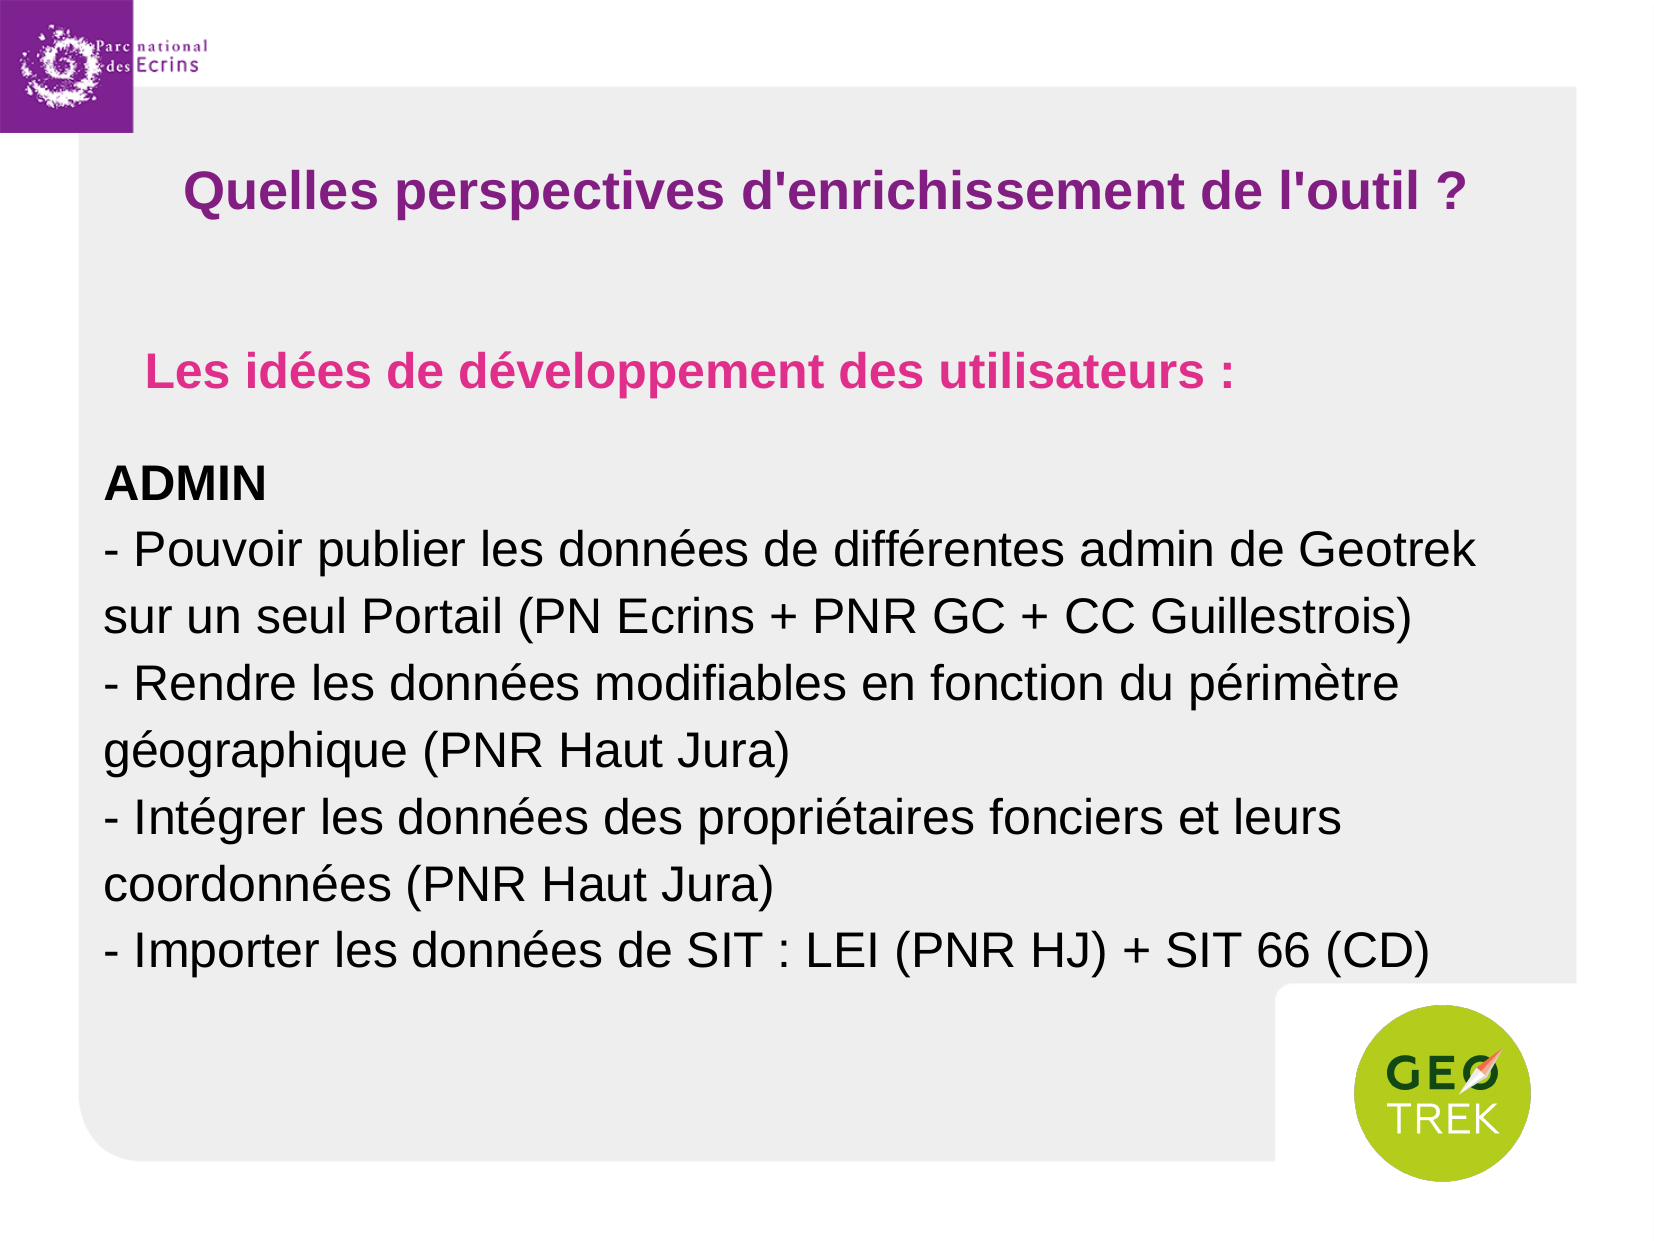

Quelles perspectives d'enrichissement de l'outil ?
# Les idées de développement des utilisateurs :
ADMIN
- Pouvoir publier les données de différentes admin de Geotrek sur un seul Portail (PN Ecrins + PNR GC + CC Guillestrois)
- Rendre les données modifiables en fonction du périmètre géographique (PNR Haut Jura)
- Intégrer les données des propriétaires fonciers et leurs coordonnées (PNR Haut Jura)
- Importer les données de SIT : LEI (PNR HJ) + SIT 66 (CD)